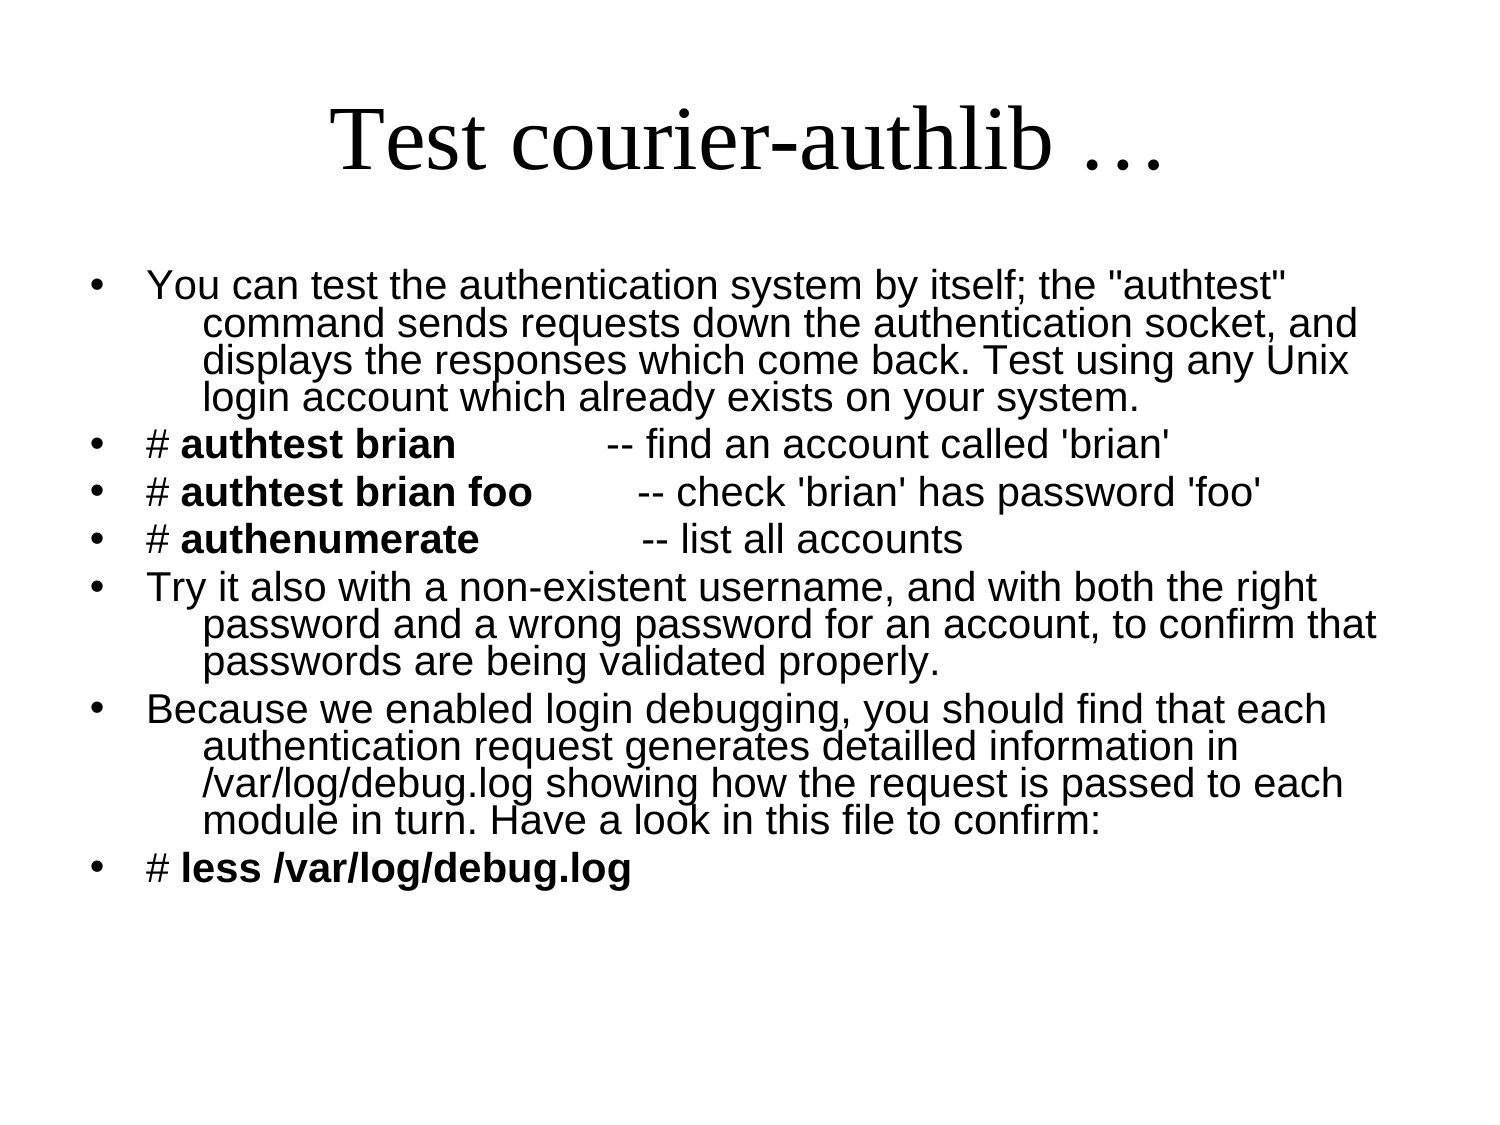

# Test courier-authlib …
You can test the authentication system by itself; the "authtest" command sends requests down the authentication socket, and displays the responses which come back. Test using any Unix login account which already exists on your system.
# authtest brian -- find an account called 'brian'
# authtest brian foo -- check 'brian' has password 'foo'
# authenumerate -- list all accounts
Try it also with a non-existent username, and with both the right password and a wrong password for an account, to confirm that passwords are being validated properly.
Because we enabled login debugging, you should find that each authentication request generates detailled information in /var/log/debug.log showing how the request is passed to each module in turn. Have a look in this file to confirm:
# less /var/log/debug.log